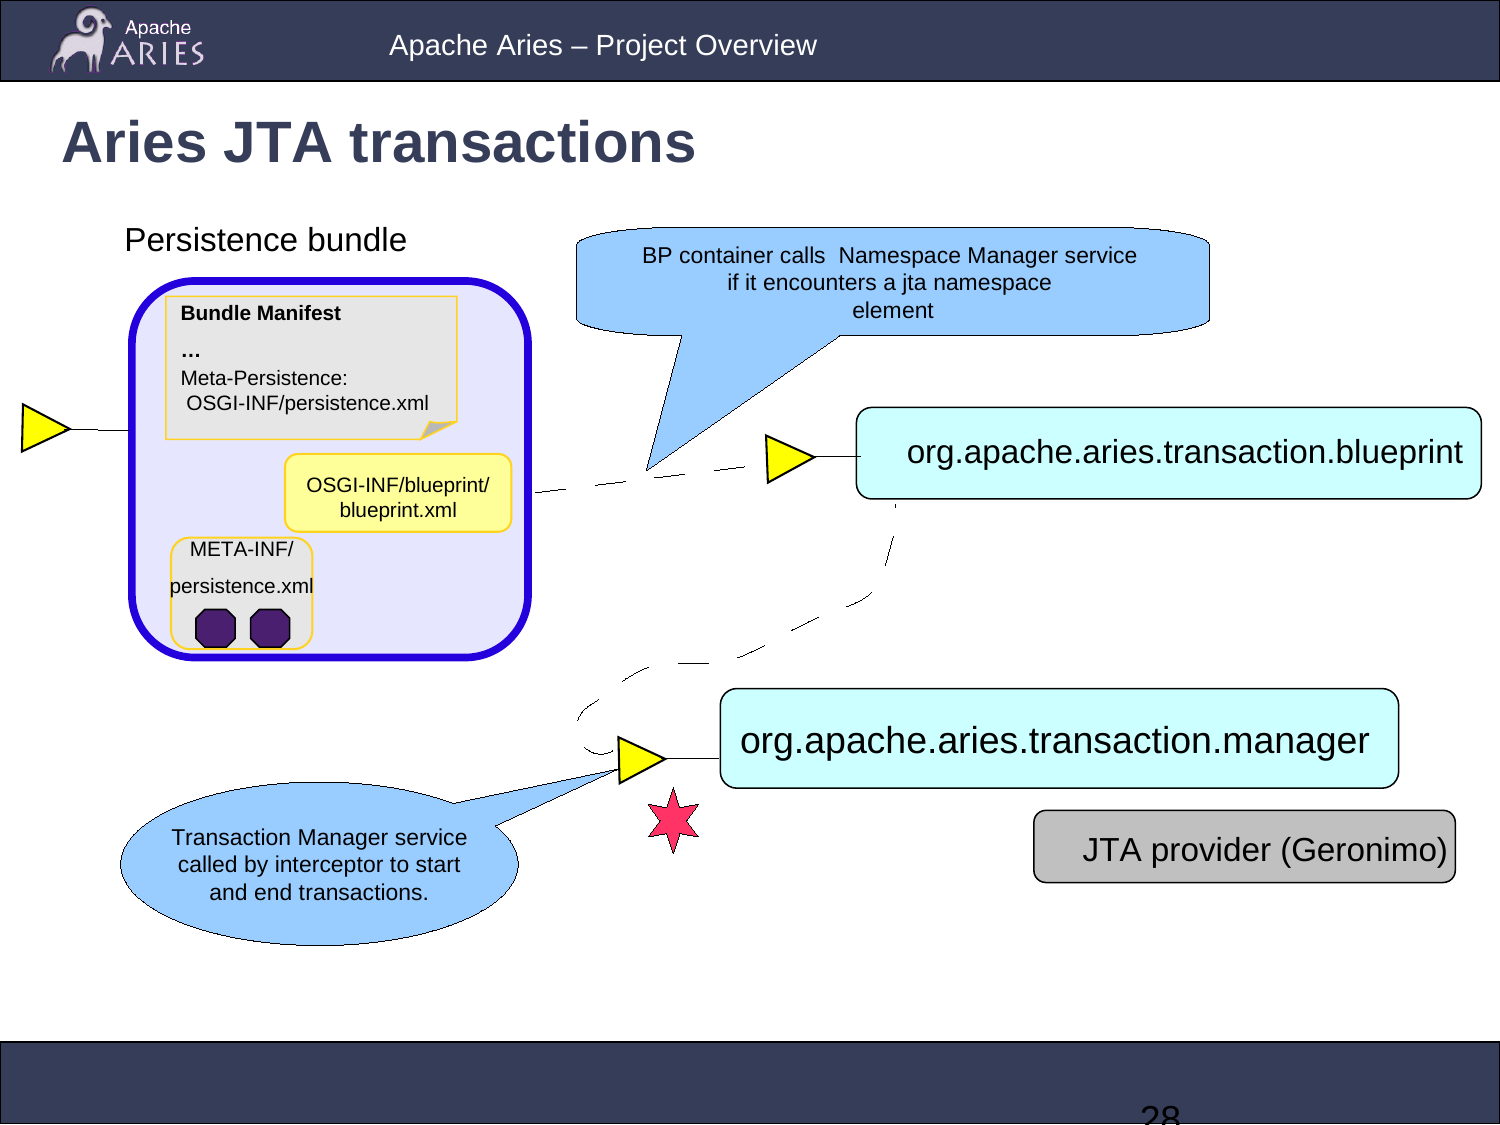

# Aries JTA transactions
Persistence bundle
BP container calls Namespace Manager service
if it encounters a jta namespace
element
Bundle Manifest
…
Meta-Persistence:
 OSGI-INF/persistence.xml
org.apache.aries.transaction.blueprint
OSGI-INF/blueprint/
blueprint.xml
META-INF/
persistence.xml
org.apache.aries.transaction.manager
Transaction Manager service
called by interceptor to start
and end transactions.
JTA provider (Geronimo)
28